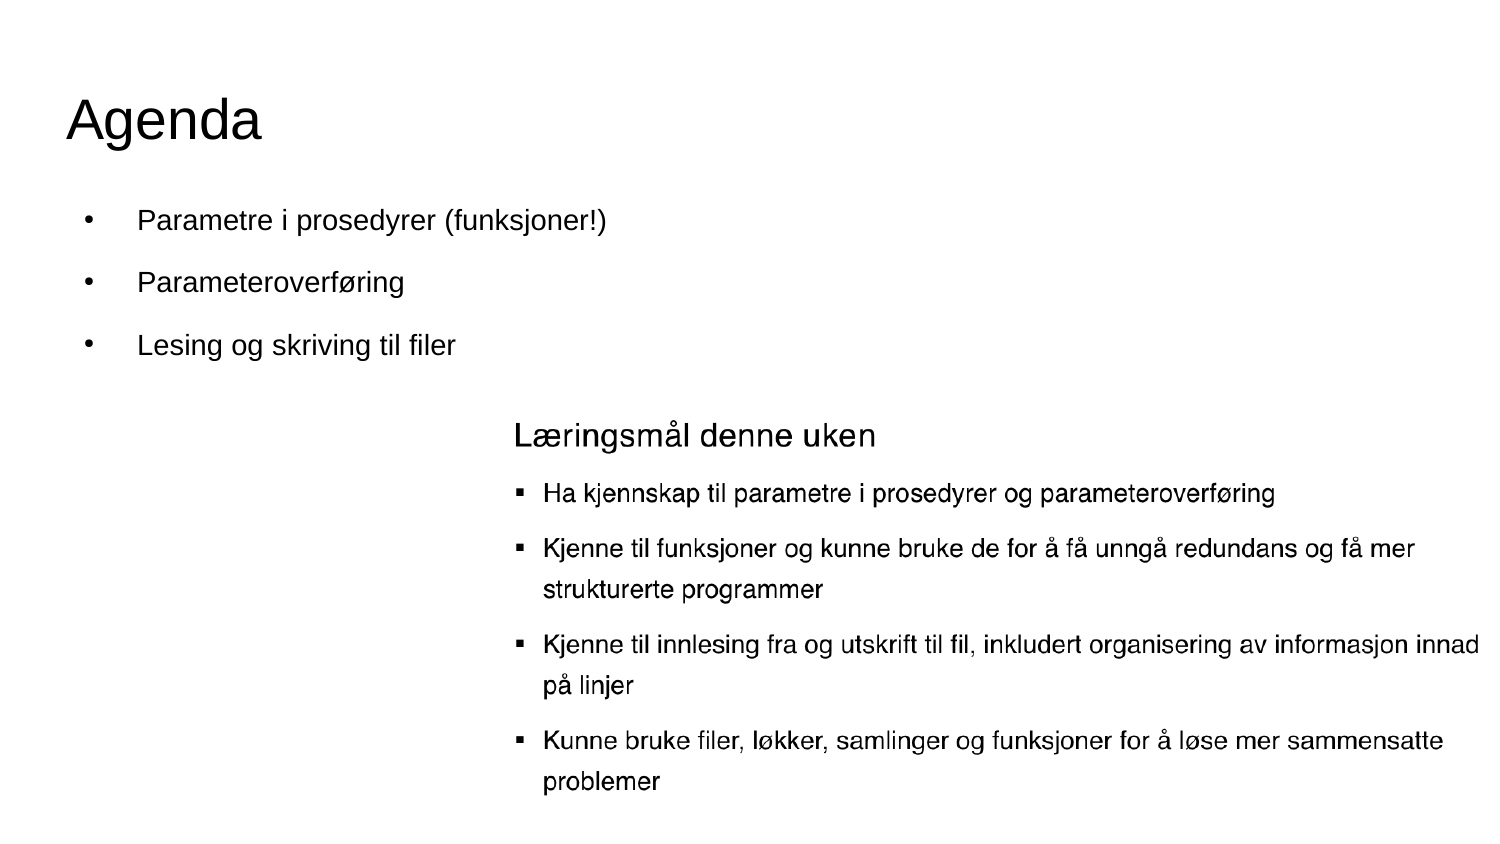

# Agenda
Parametre i prosedyrer (funksjoner!)
Parameteroverføring
Lesing og skriving til filer